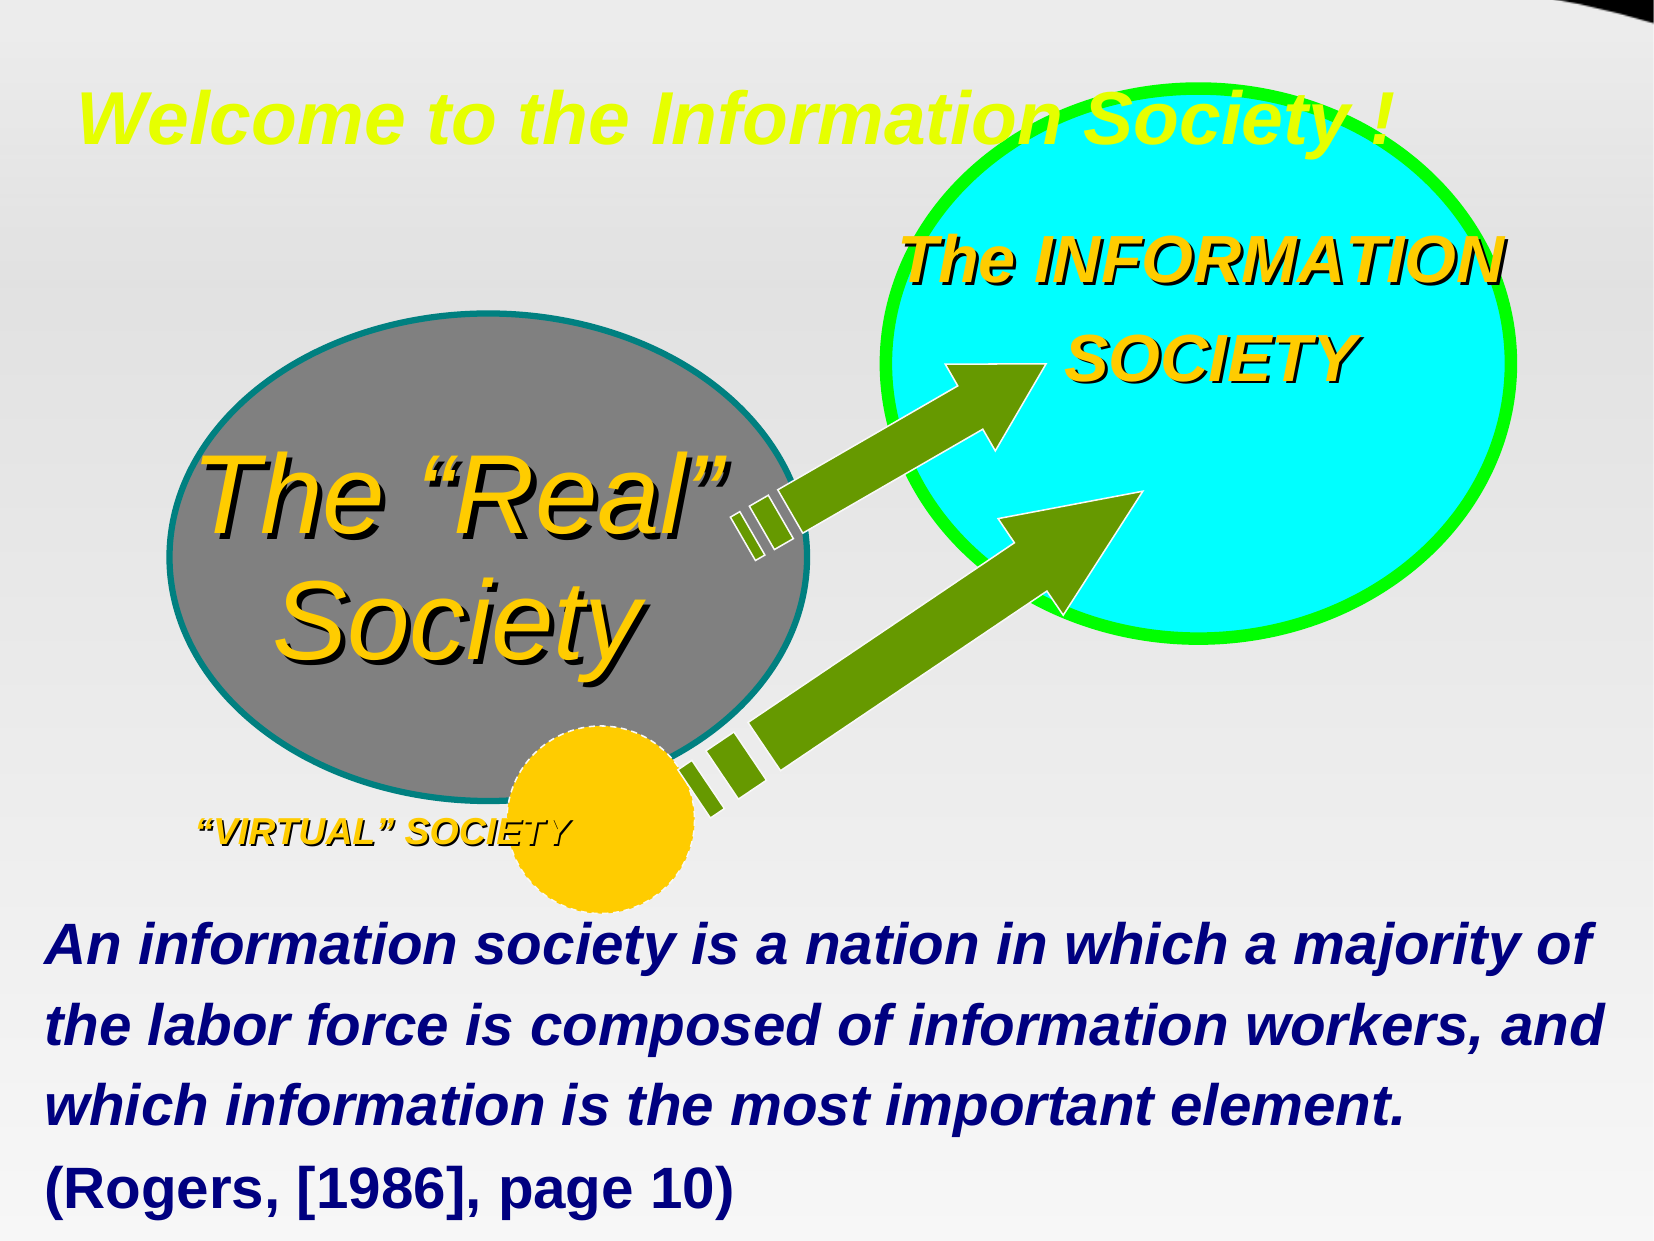

Welcome to the Information Society !
The INFORMATION
SOCIETY
The “Real”
Society
“VIRTUAL” SOCIETY
# An information society is a nation in which a majority of the labor force is composed of information workers, and which information is the most important element. (Rogers, [1986], page 10)‏